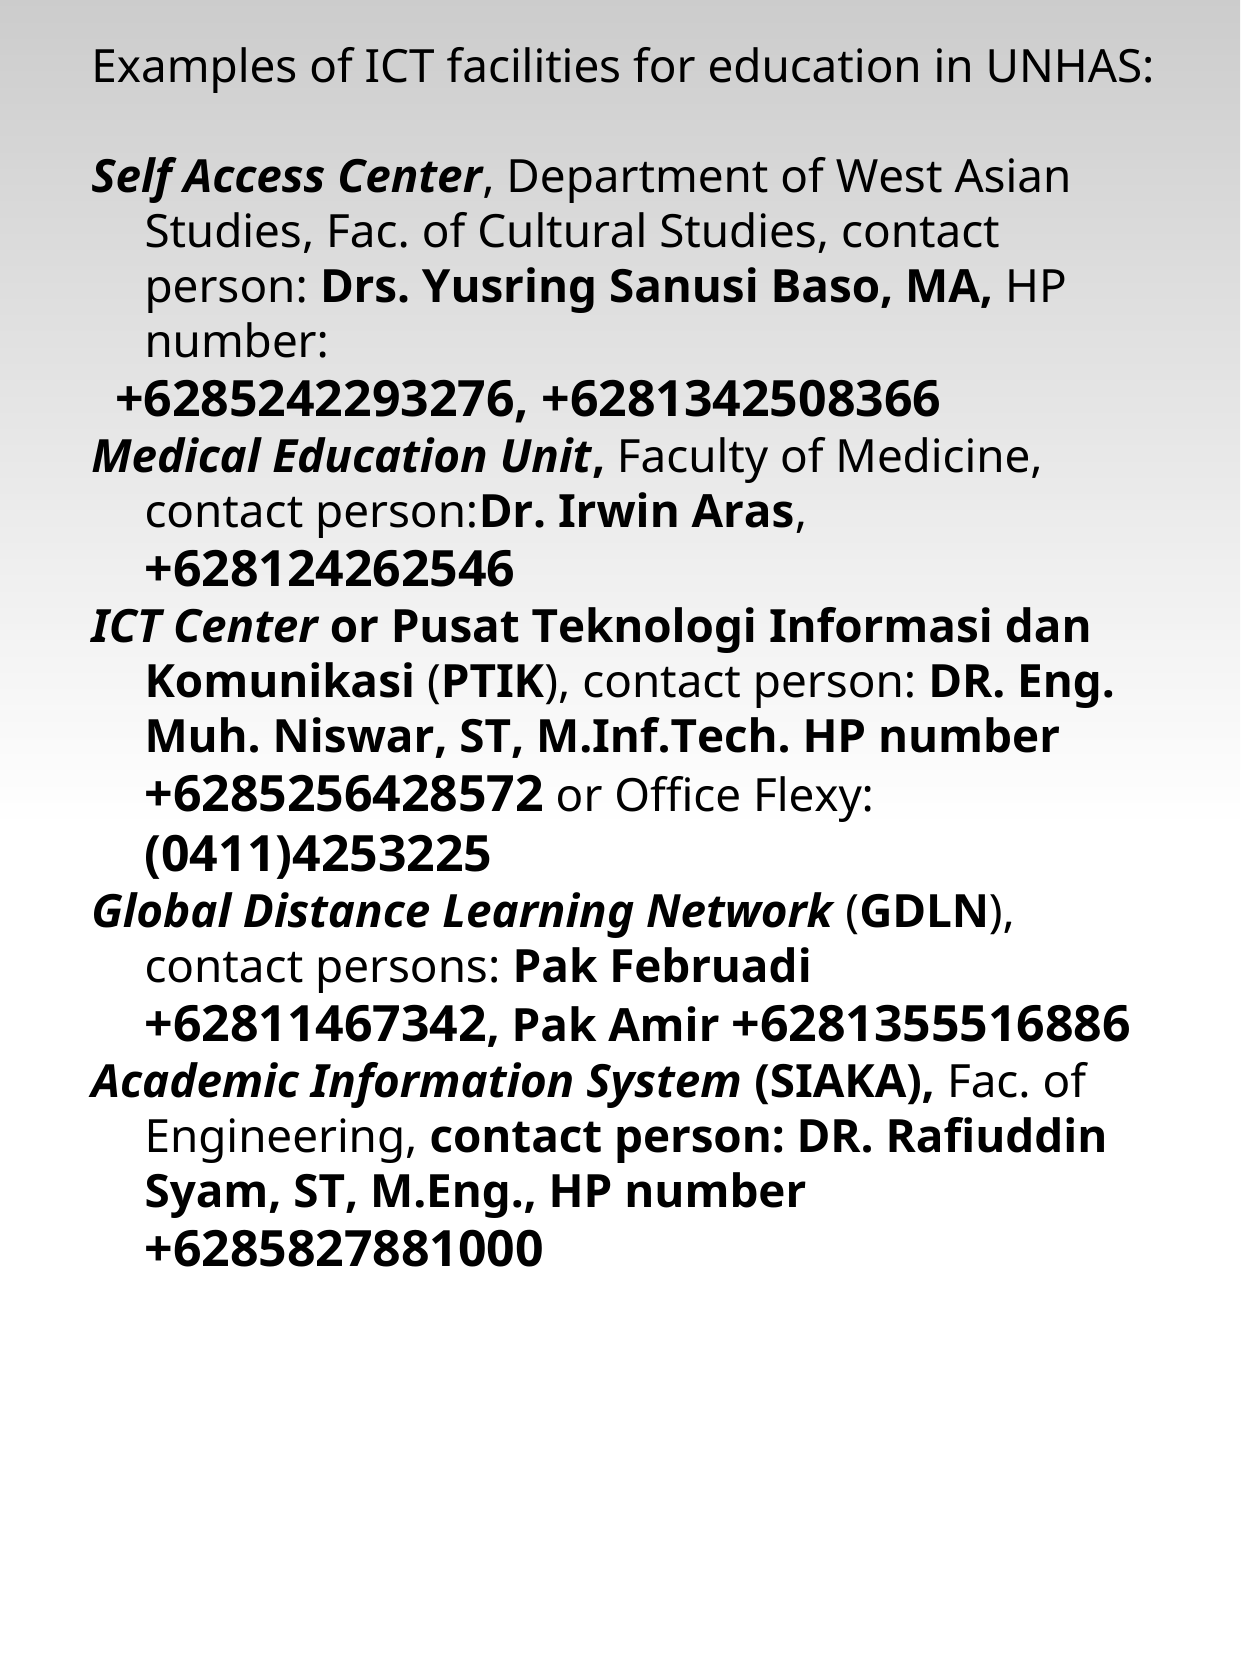

Examples of ICT facilities for education in UNHAS:
Self Access Center, Department of West Asian Studies, Fac. of Cultural Studies, contact person: Drs. Yusring Sanusi Baso, MA, HP number:
 +6285242293276, +6281342508366
Medical Education Unit, Faculty of Medicine, contact person:Dr. Irwin Aras, +628124262546
ICT Center or Pusat Teknologi Informasi dan Komunikasi (PTIK), contact person: DR. Eng. Muh. Niswar, ST, M.Inf.Tech. HP number +6285256428572 or Office Flexy: (0411)4253225
Global Distance Learning Network (GDLN), contact persons: Pak Februadi +62811467342, Pak Amir +6281355516886
Academic Information System (SIAKA), Fac. of Engineering, contact person: DR. Rafiuddin Syam, ST, M.Eng., HP number +6285827881000